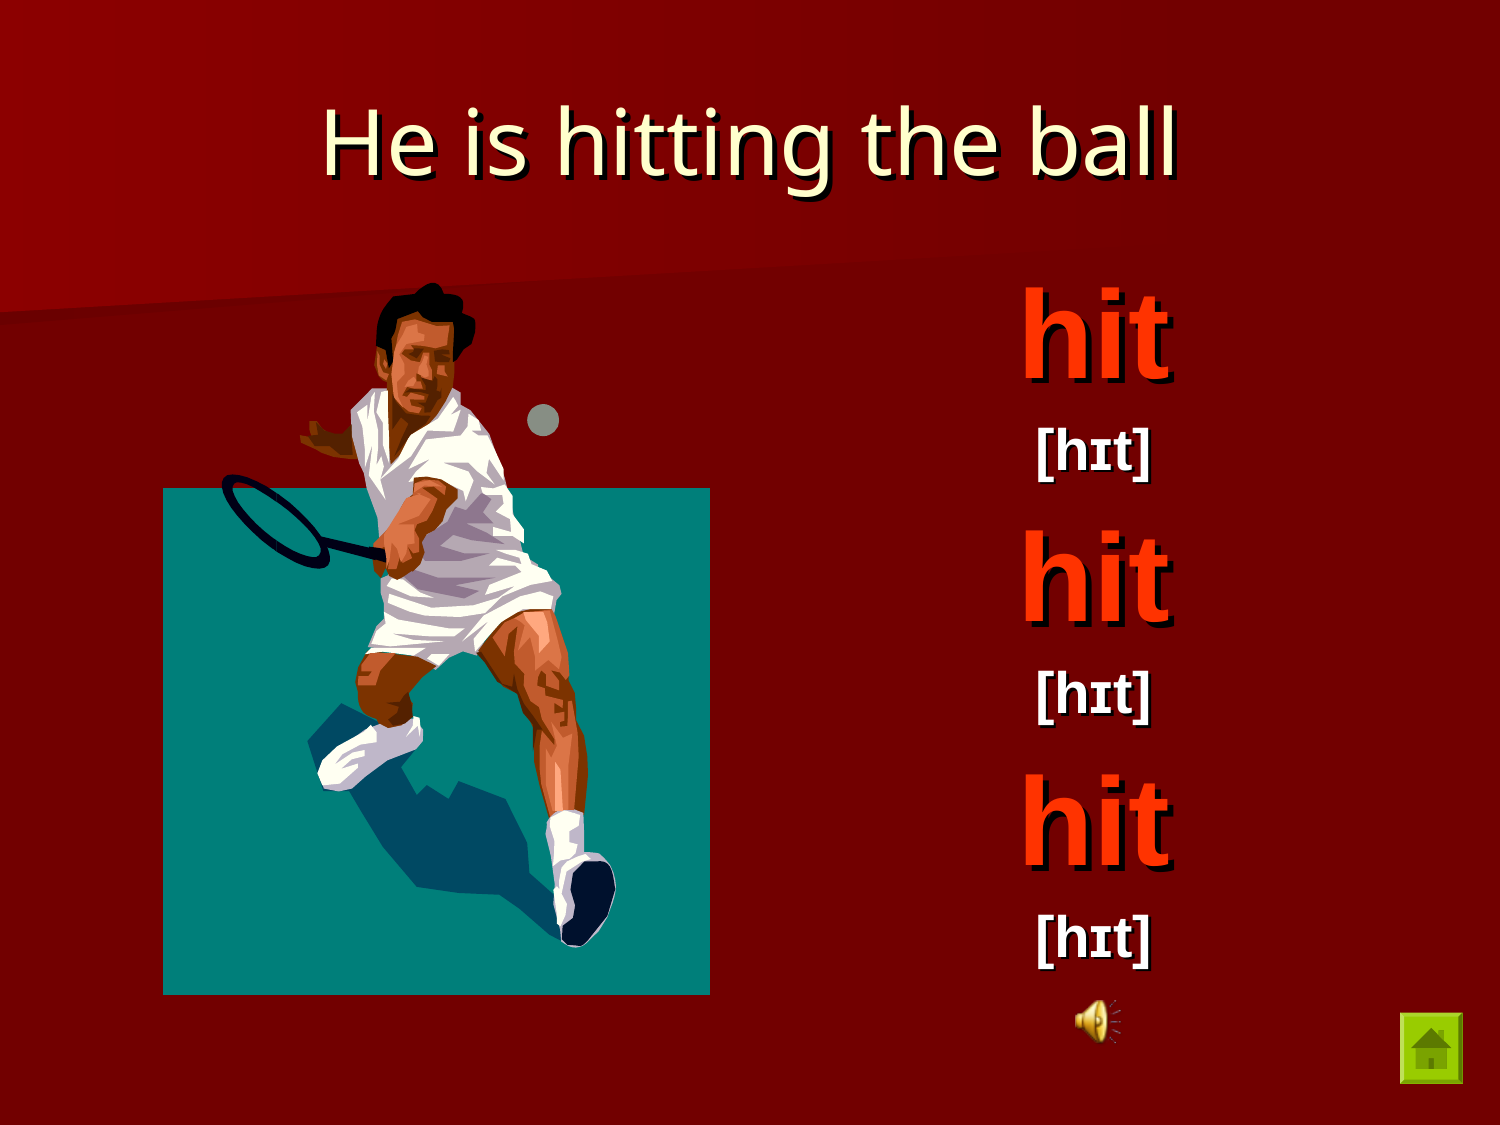

# He is hitting the ball
hit
[hɪt]
hit
[hɪt]
hit
[hɪt]